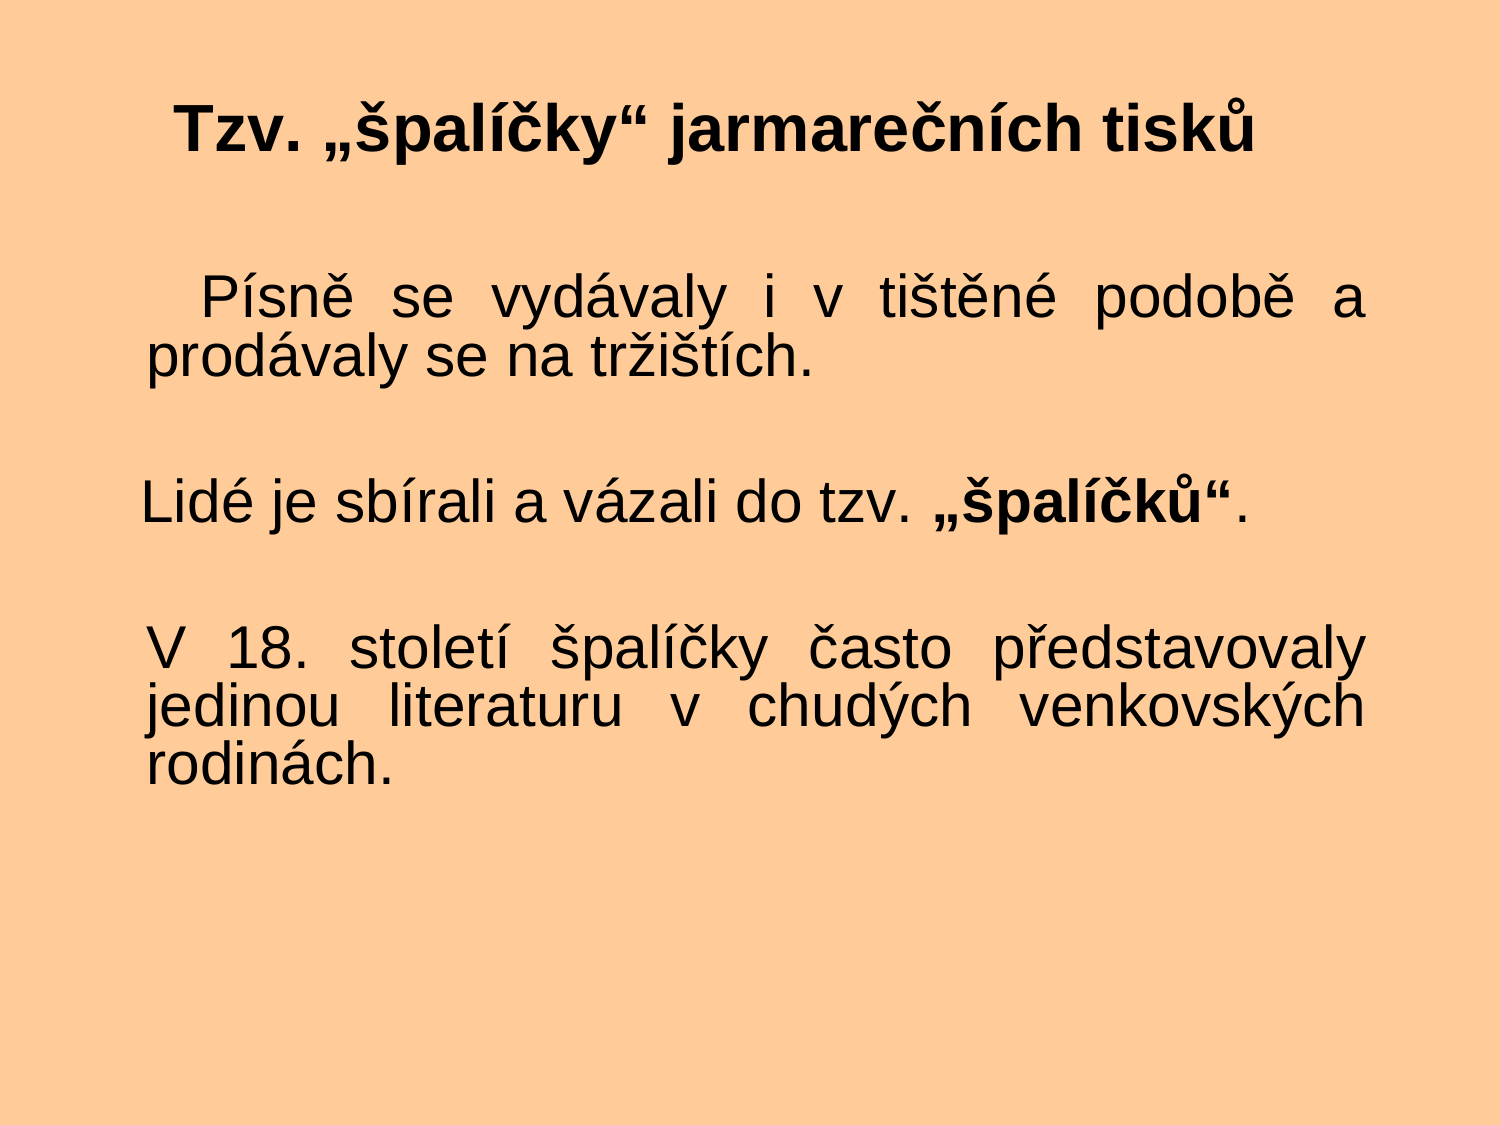

# Tzv. „špalíčky“ jarmarečních tisků
 Písně se vydávaly i v tištěné podobě a prodávaly se na tržištích.
 Lidé je sbírali a vázali do tzv. „špalíčků“.
	V 18. století špalíčky často představovaly jedinou literaturu v chudých venkovských rodinách.